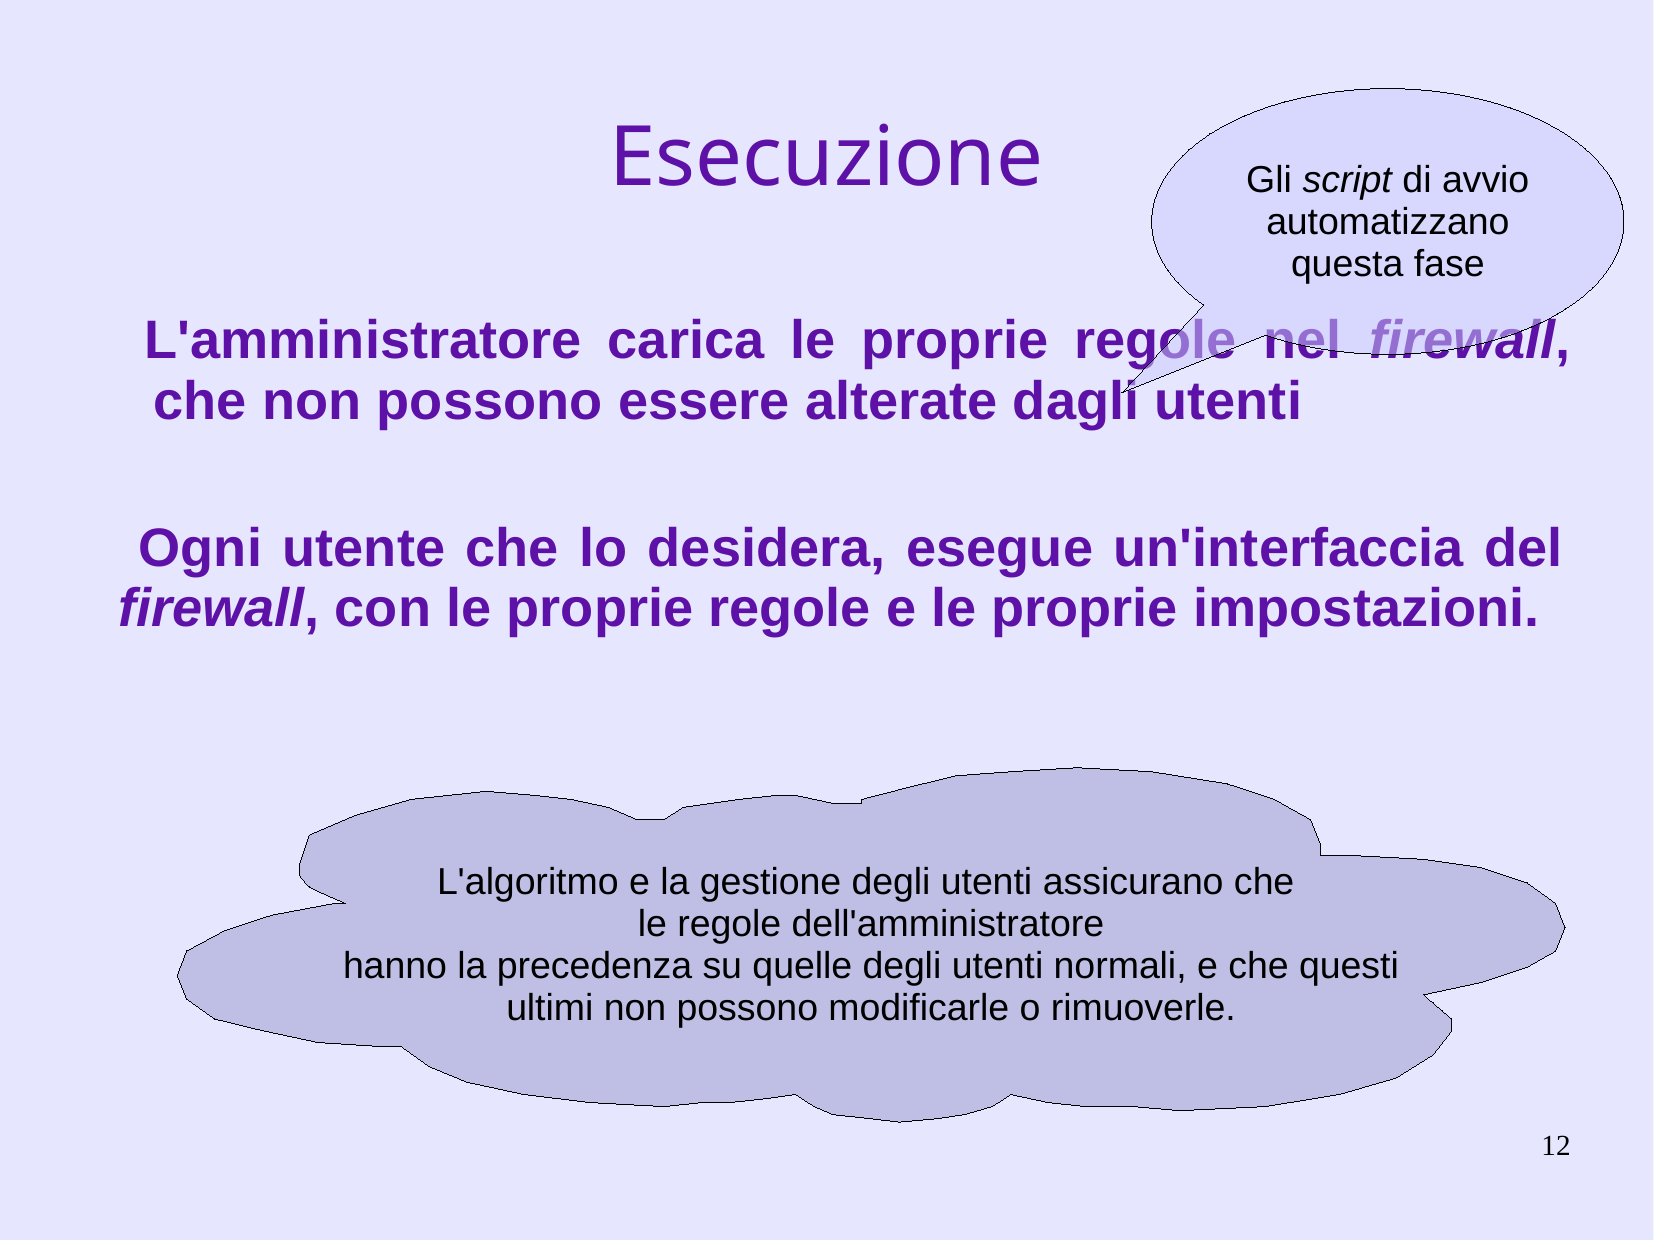

# Esecuzione
Gli script di avvio automatizzano questa fase
 L'amministratore carica le proprie regole nel firewall, che non possono essere alterate dagli utenti
 Ogni utente che lo desidera, esegue un'interfaccia del firewall, con le proprie regole e le proprie impostazioni.
L'algoritmo e la gestione degli utenti assicurano che
le regole dell'amministratore
hanno la precedenza su quelle degli utenti normali, e che questi
ultimi non possono modificarle o rimuoverle.
12